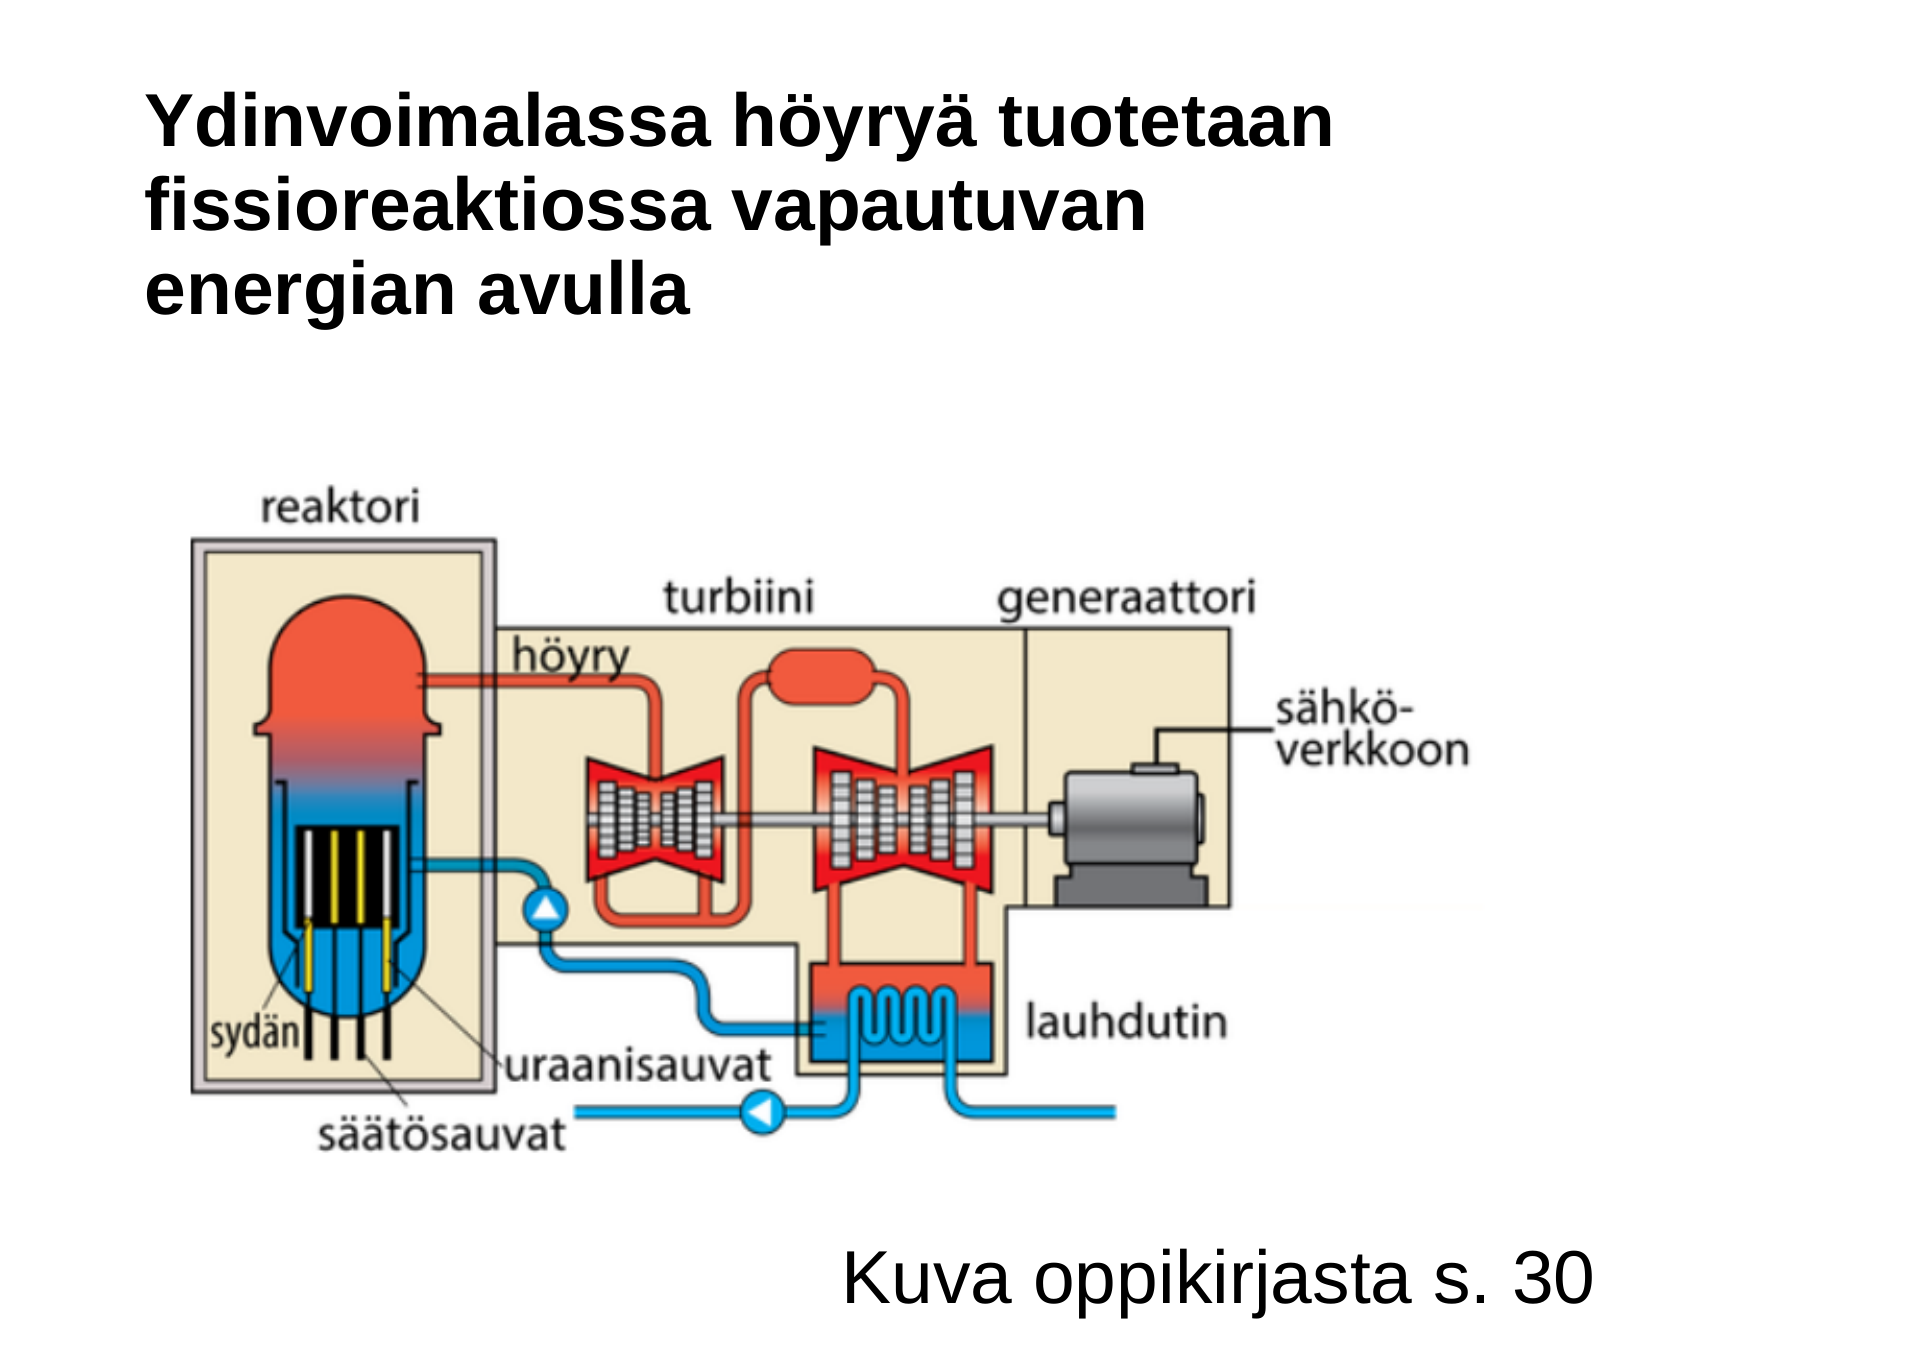

Ydinvoimalassa höyryä tuotetaan fissioreaktiossa vapautuvan energian avulla
Kuva oppikirjasta s. 30